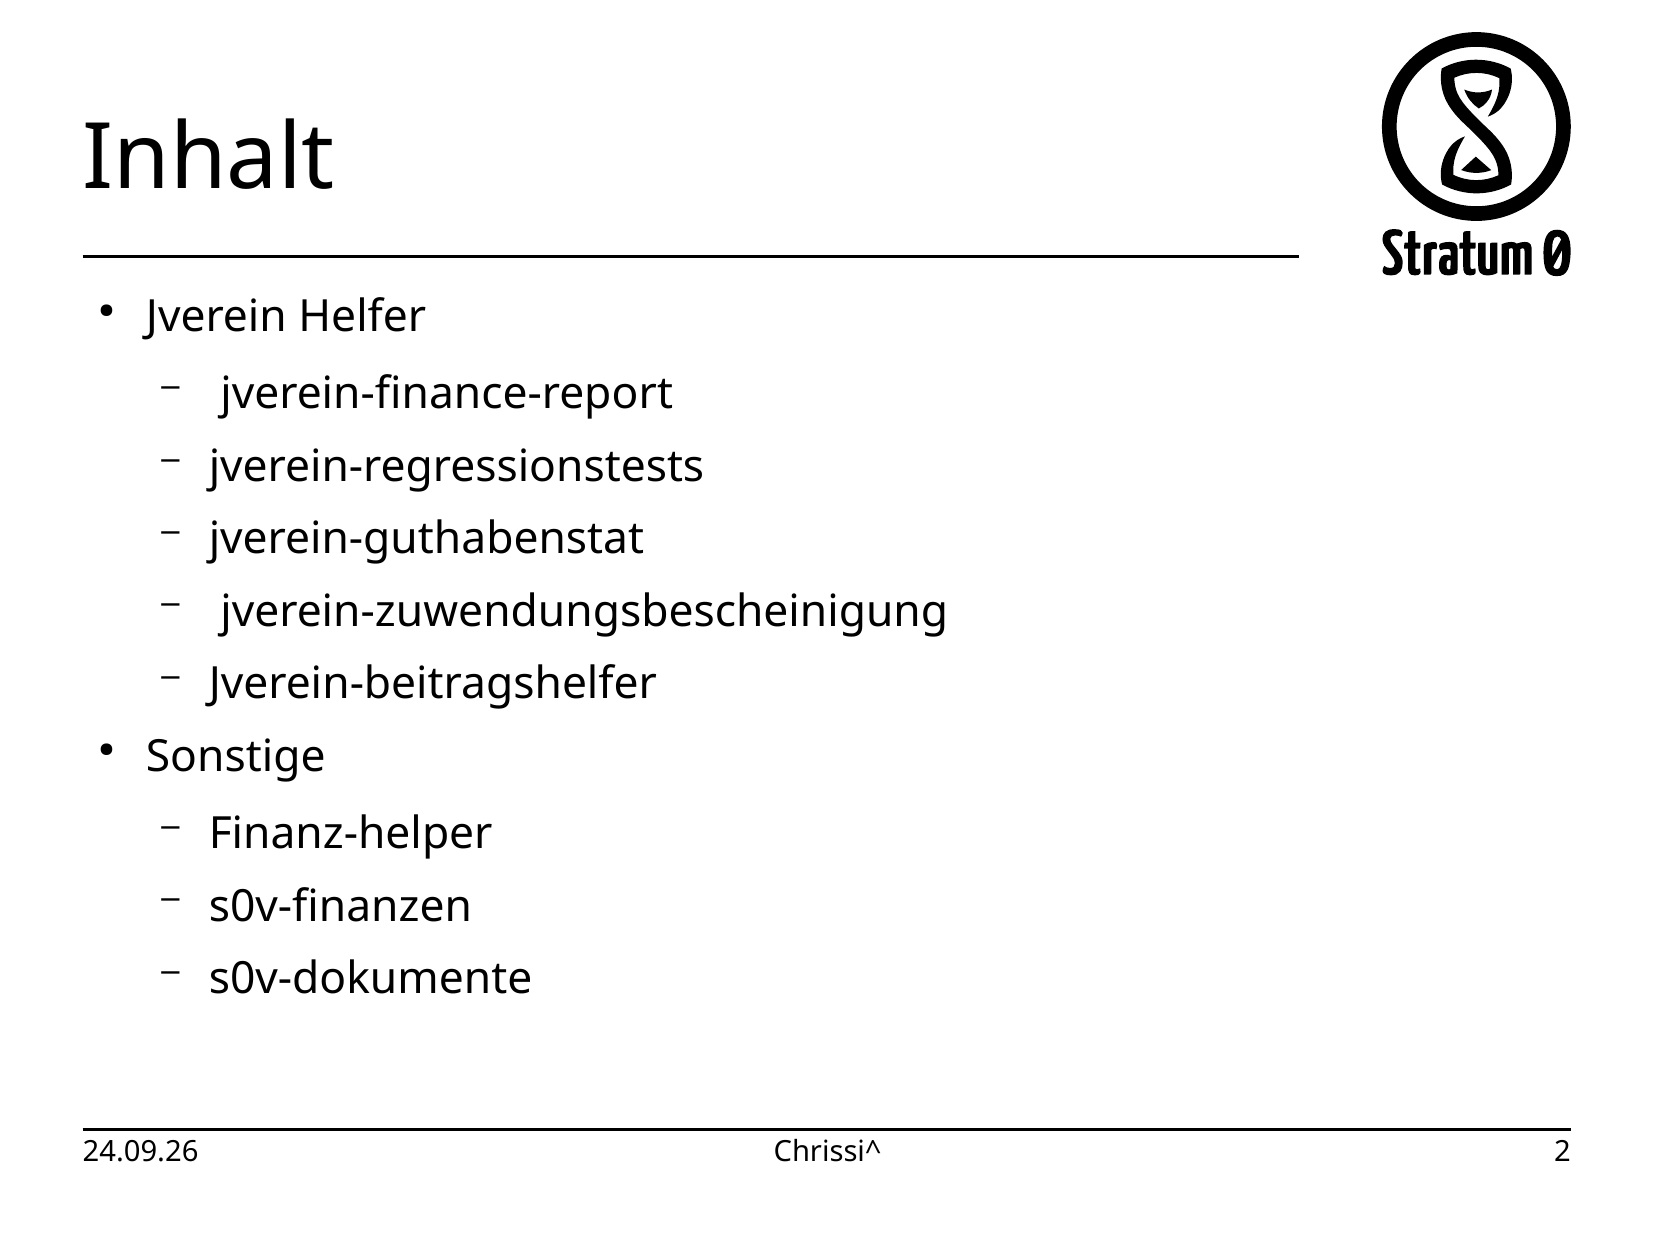

# Inhalt
Jverein Helfer
 jverein-finance-report
jverein-regressionstests
jverein-guthabenstat
 jverein-zuwendungsbescheinigung
Jverein-beitragshelfer
Sonstige
Finanz-helper
s0v-finanzen
s0v-dokumente
Chrissi^
2